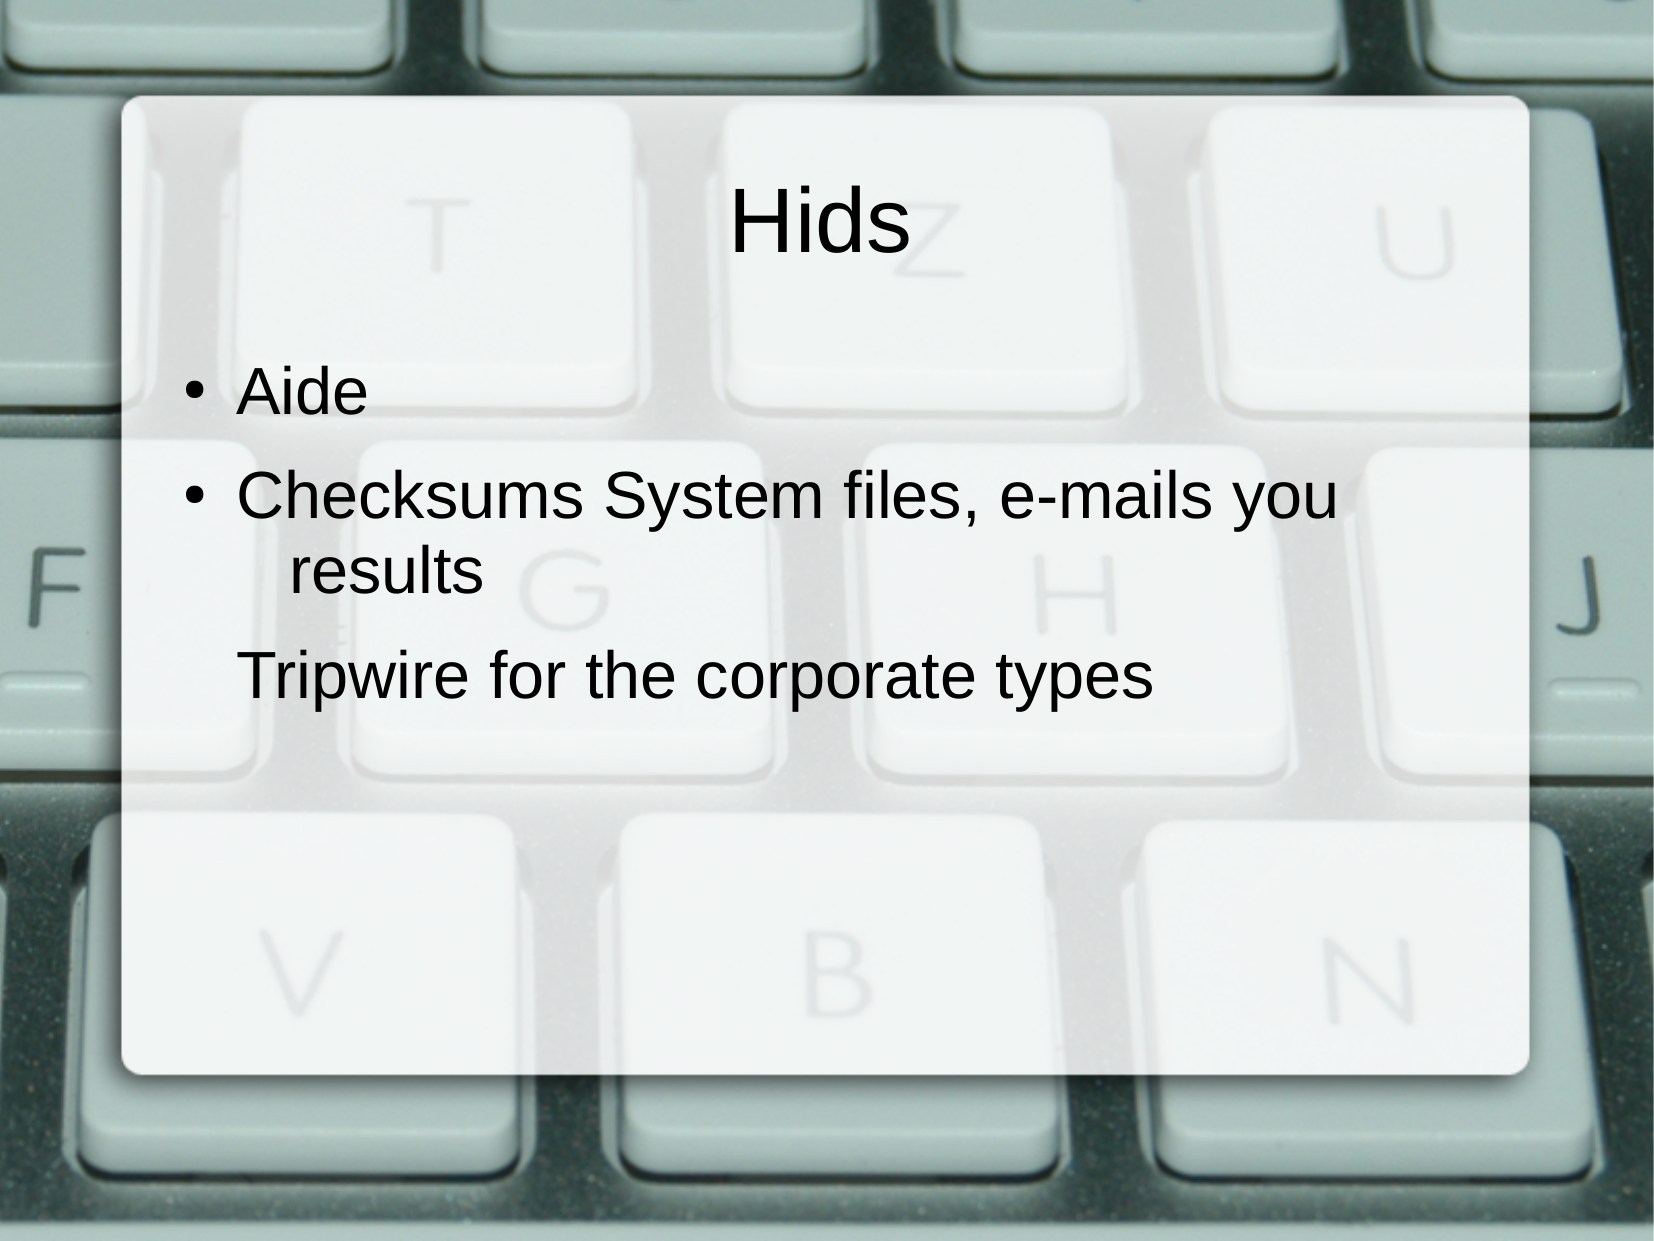

# Hids
Aide
Checksums System files, e-mails you results
Tripwire for the corporate types